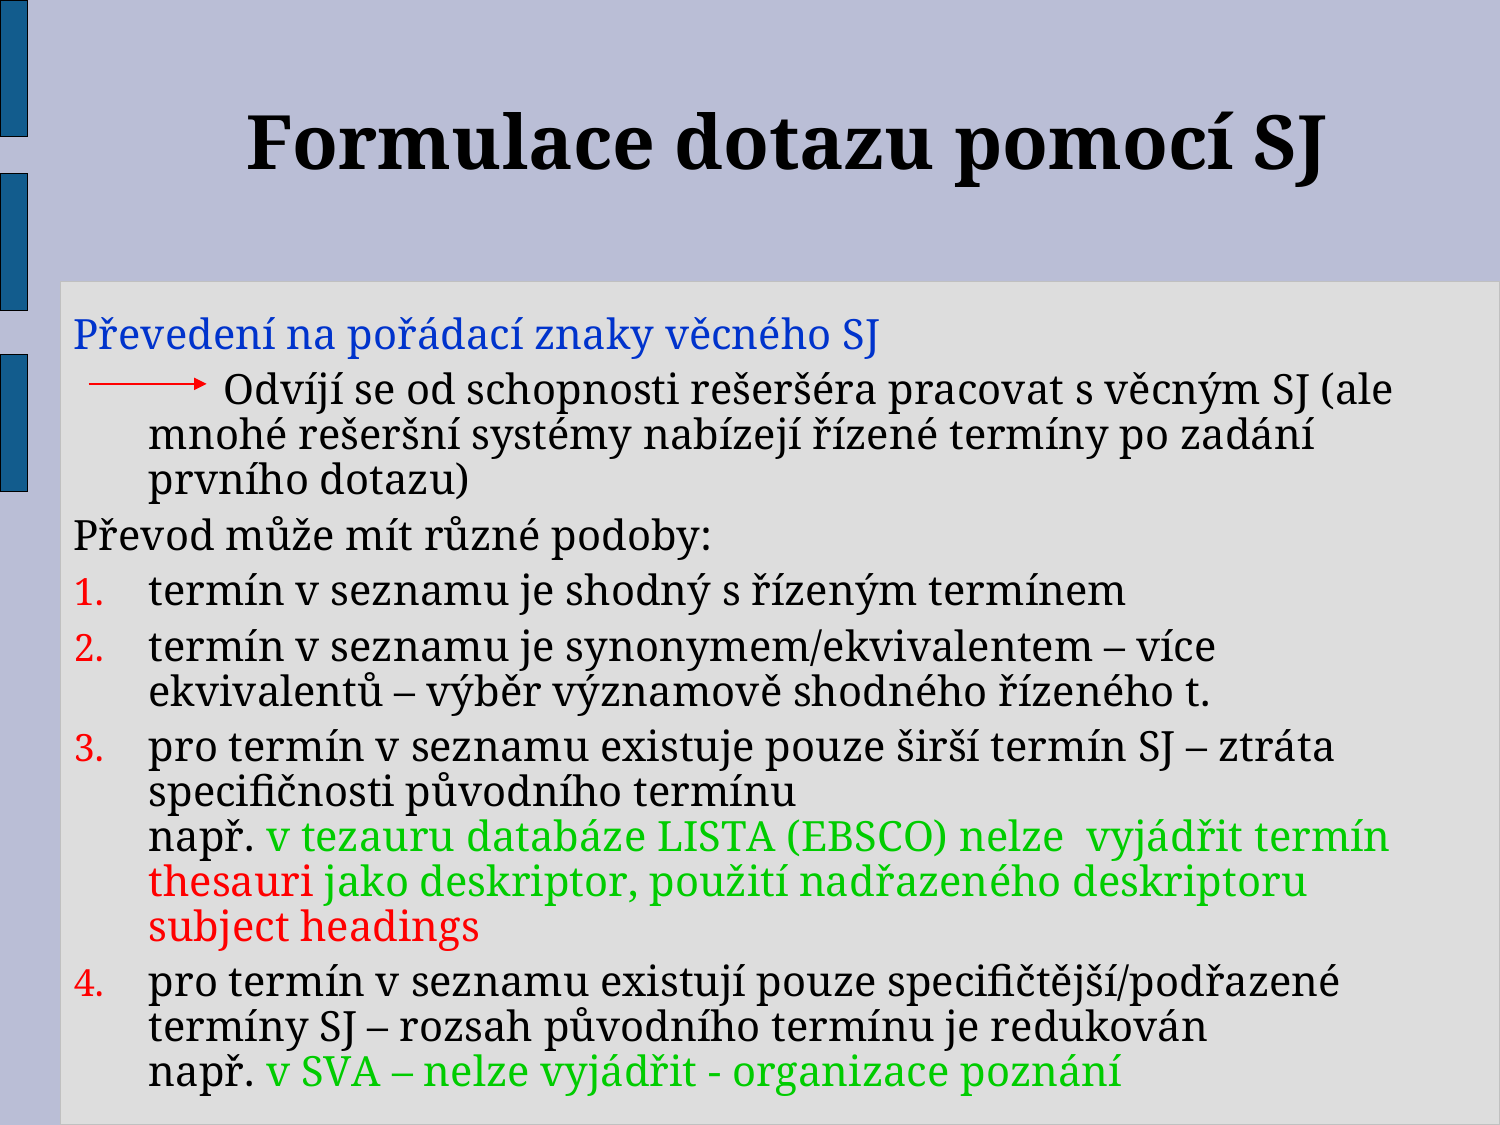

# Formulace dotazu pomocí SJ
Převedení na pořádací znaky věcného SJ
		Odvíjí se od schopnosti rešeršéra pracovat s věcným SJ (ale mnohé rešeršní systémy nabízejí řízené termíny po zadání prvního dotazu)
Převod může mít různé podoby:
termín v seznamu je shodný s řízeným termínem
termín v seznamu je synonymem/ekvivalentem – více ekvivalentů – výběr významově shodného řízeného t.
pro termín v seznamu existuje pouze širší termín SJ – ztráta specifičnosti původního termínu
např. v tezauru databáze LISTA (EBSCO) nelze vyjádřit termín thesauri jako deskriptor, použití nadřazeného deskriptoru subject headings
pro termín v seznamu existují pouze specifičtější/podřazené termíny SJ – rozsah původního termínu je redukován
např. v SVA – nelze vyjádřit - organizace poznání